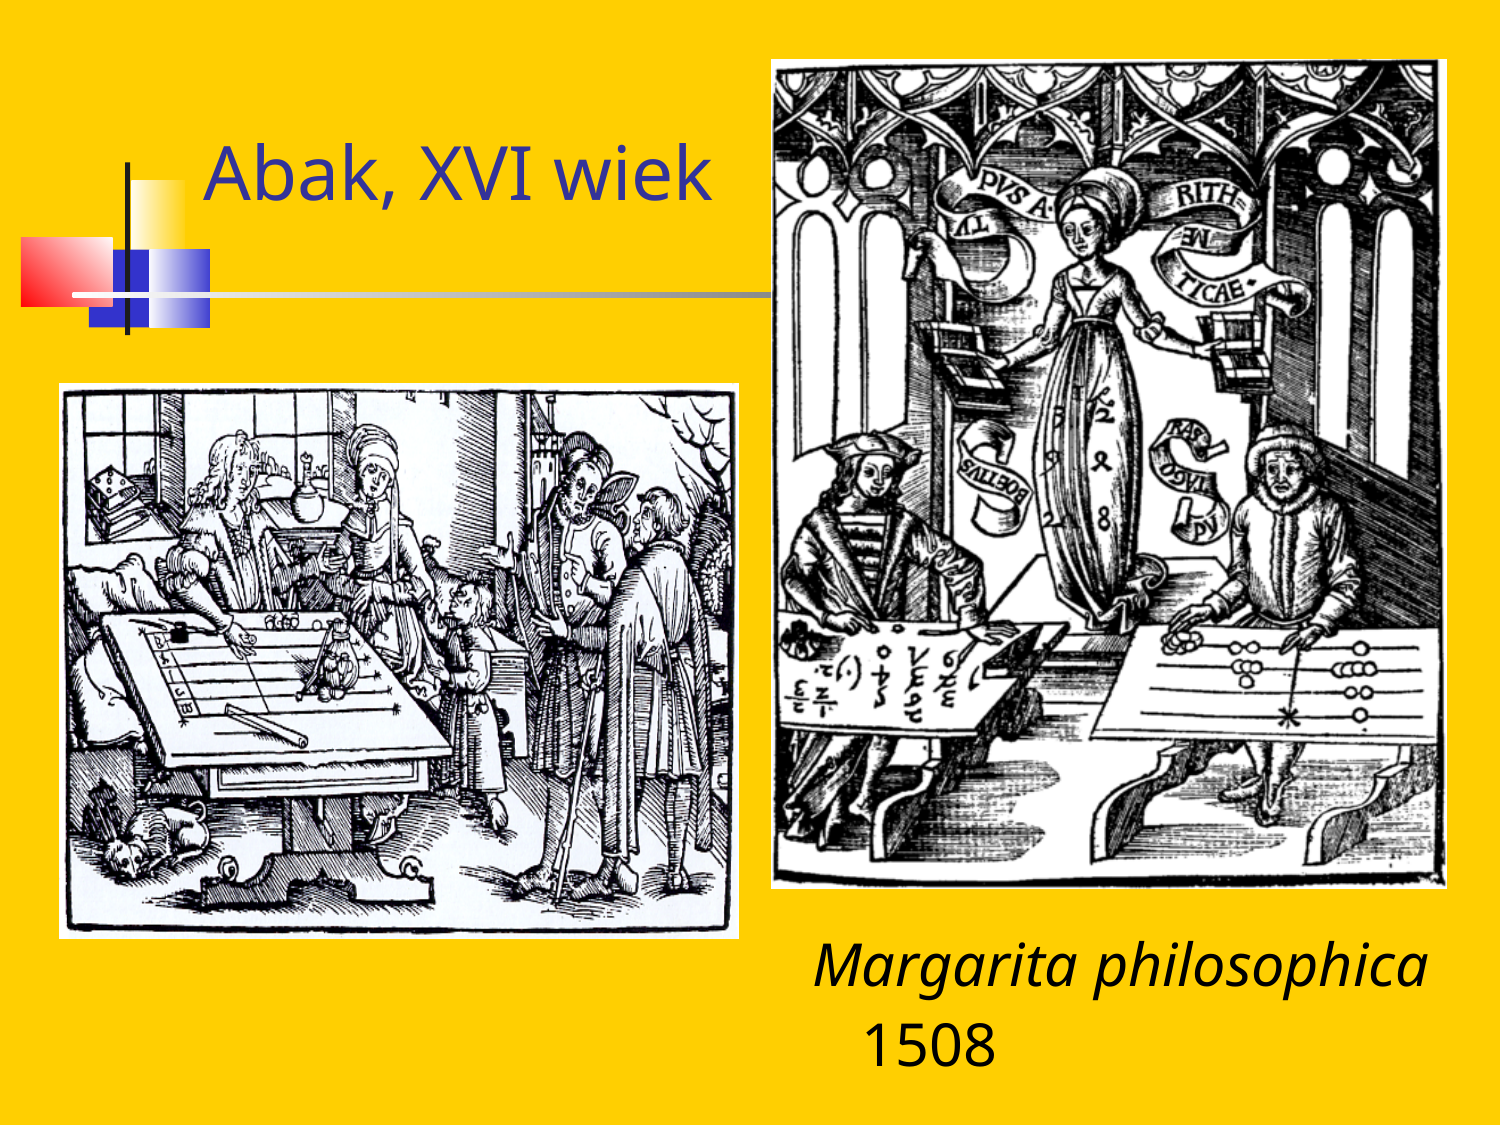

# Abak, XVI wiek
Margarita philosophica 1508